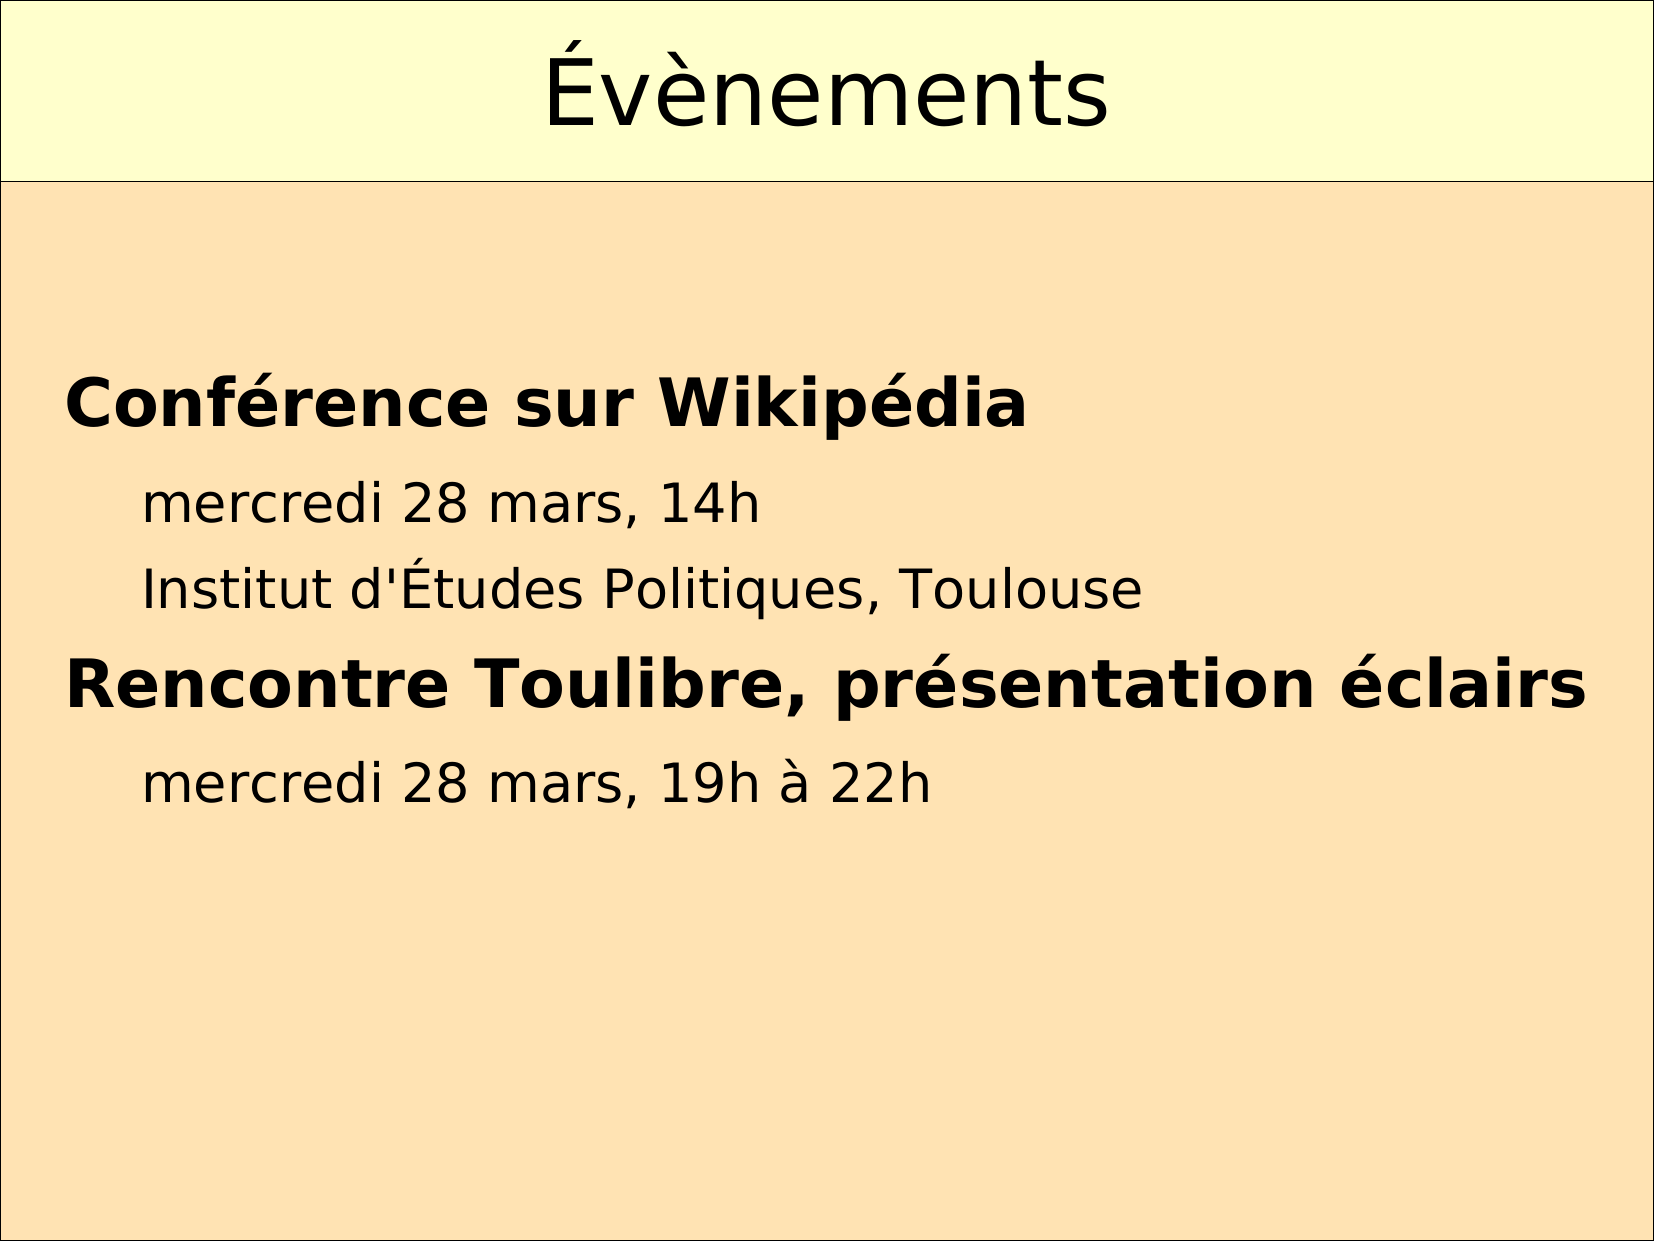

# Évènements
Conférence sur Wikipédia
mercredi 28 mars, 14h
Institut d'Études Politiques, Toulouse
Rencontre Toulibre, présentation éclairs
mercredi 28 mars, 19h à 22h